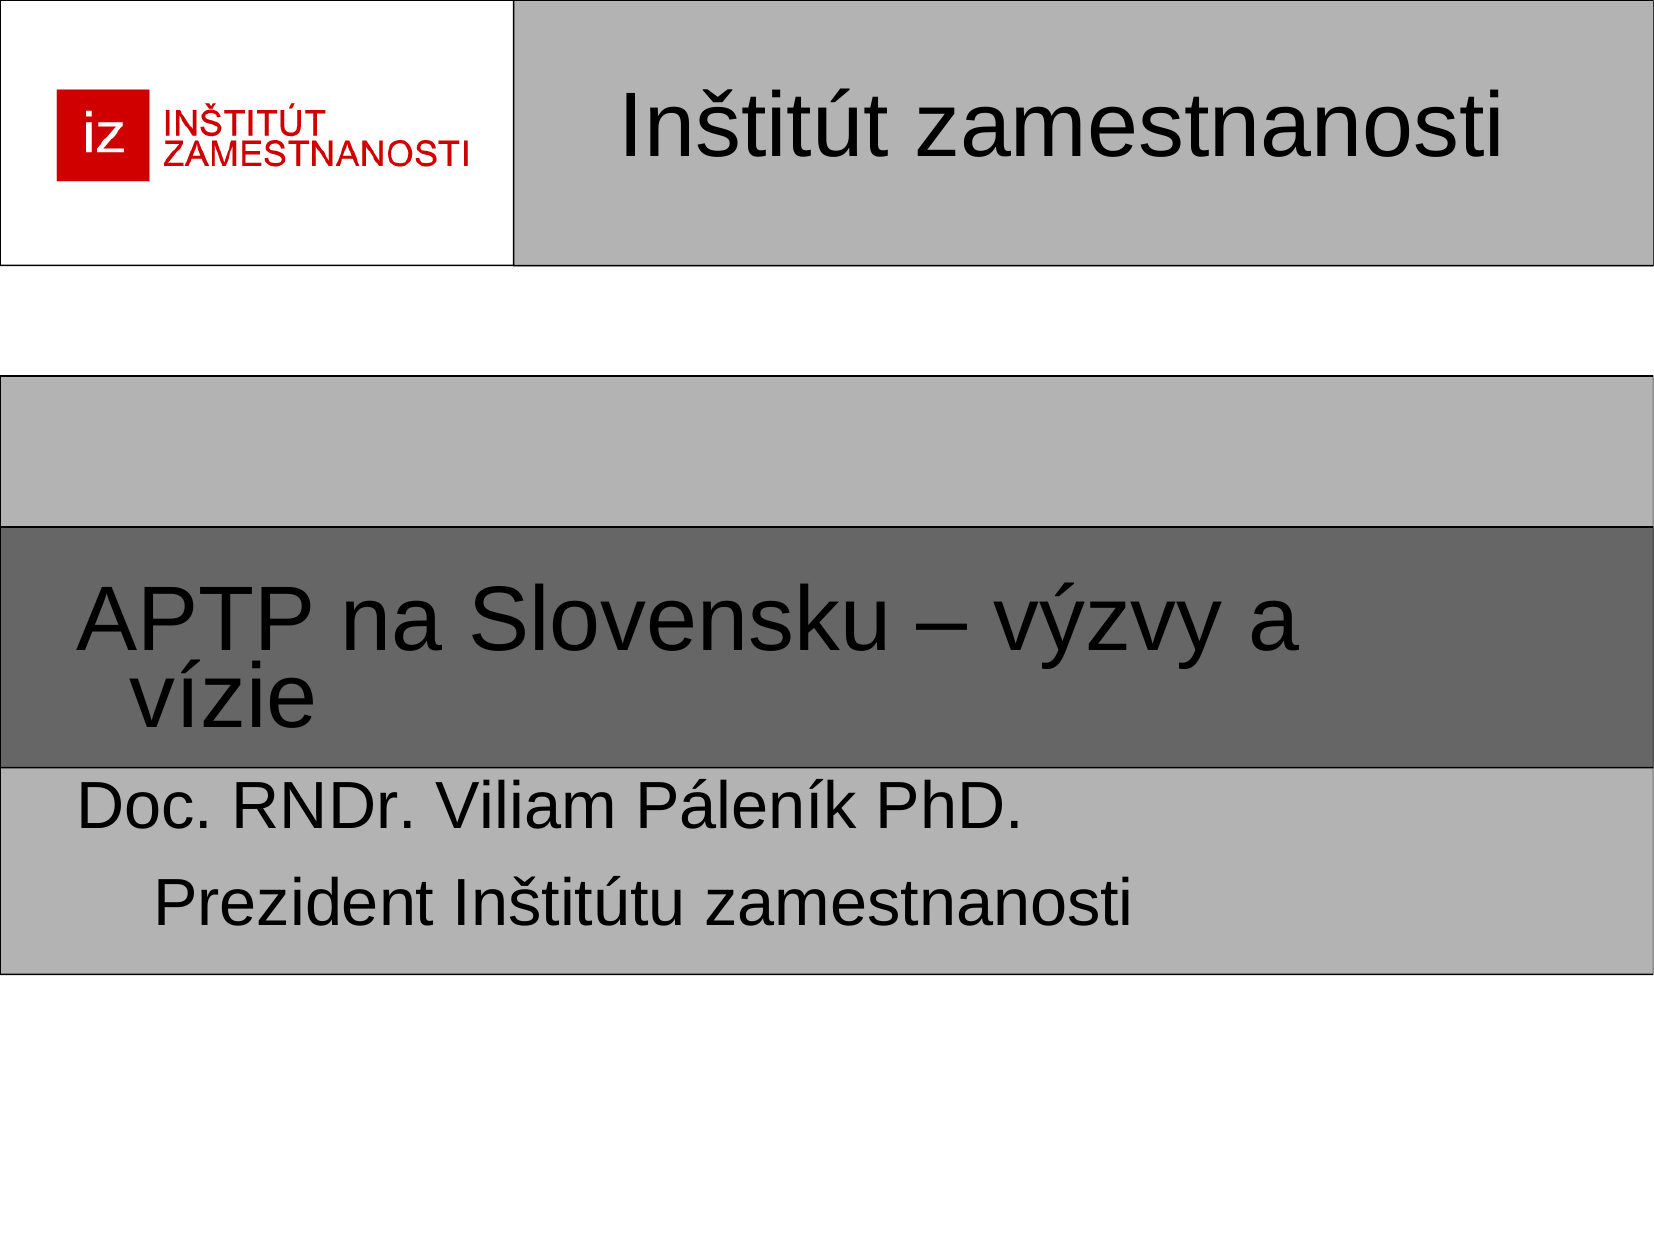

# Inštitút zamestnanosti
APTP na Slovensku – výzvy a vízie
Doc. RNDr. Viliam Páleník PhD.
Prezident Inštitútu zamestnanosti